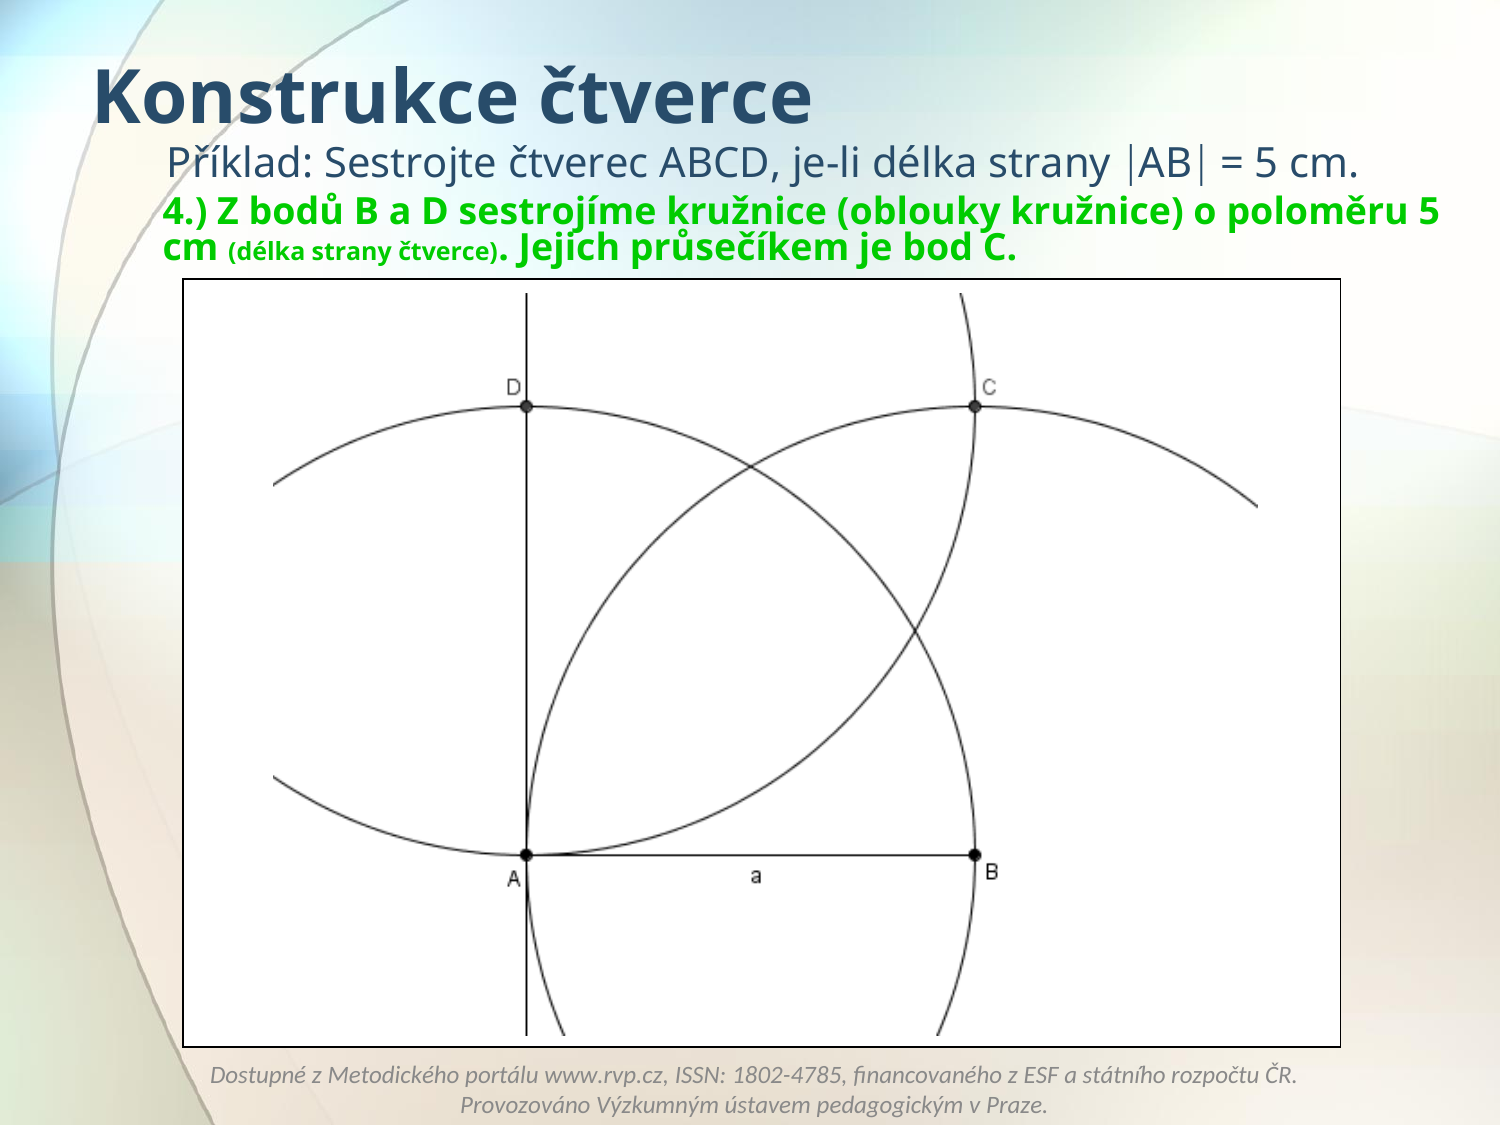

# Konstrukce čtverce
Příklad: Sestrojte čtverec ABCD, je-li délka strany AB = 5 cm.
4.) Z bodů B a D sestrojíme kružnice (oblouky kružnice) o poloměru 5 cm (délka strany čtverce). Jejich průsečíkem je bod C.